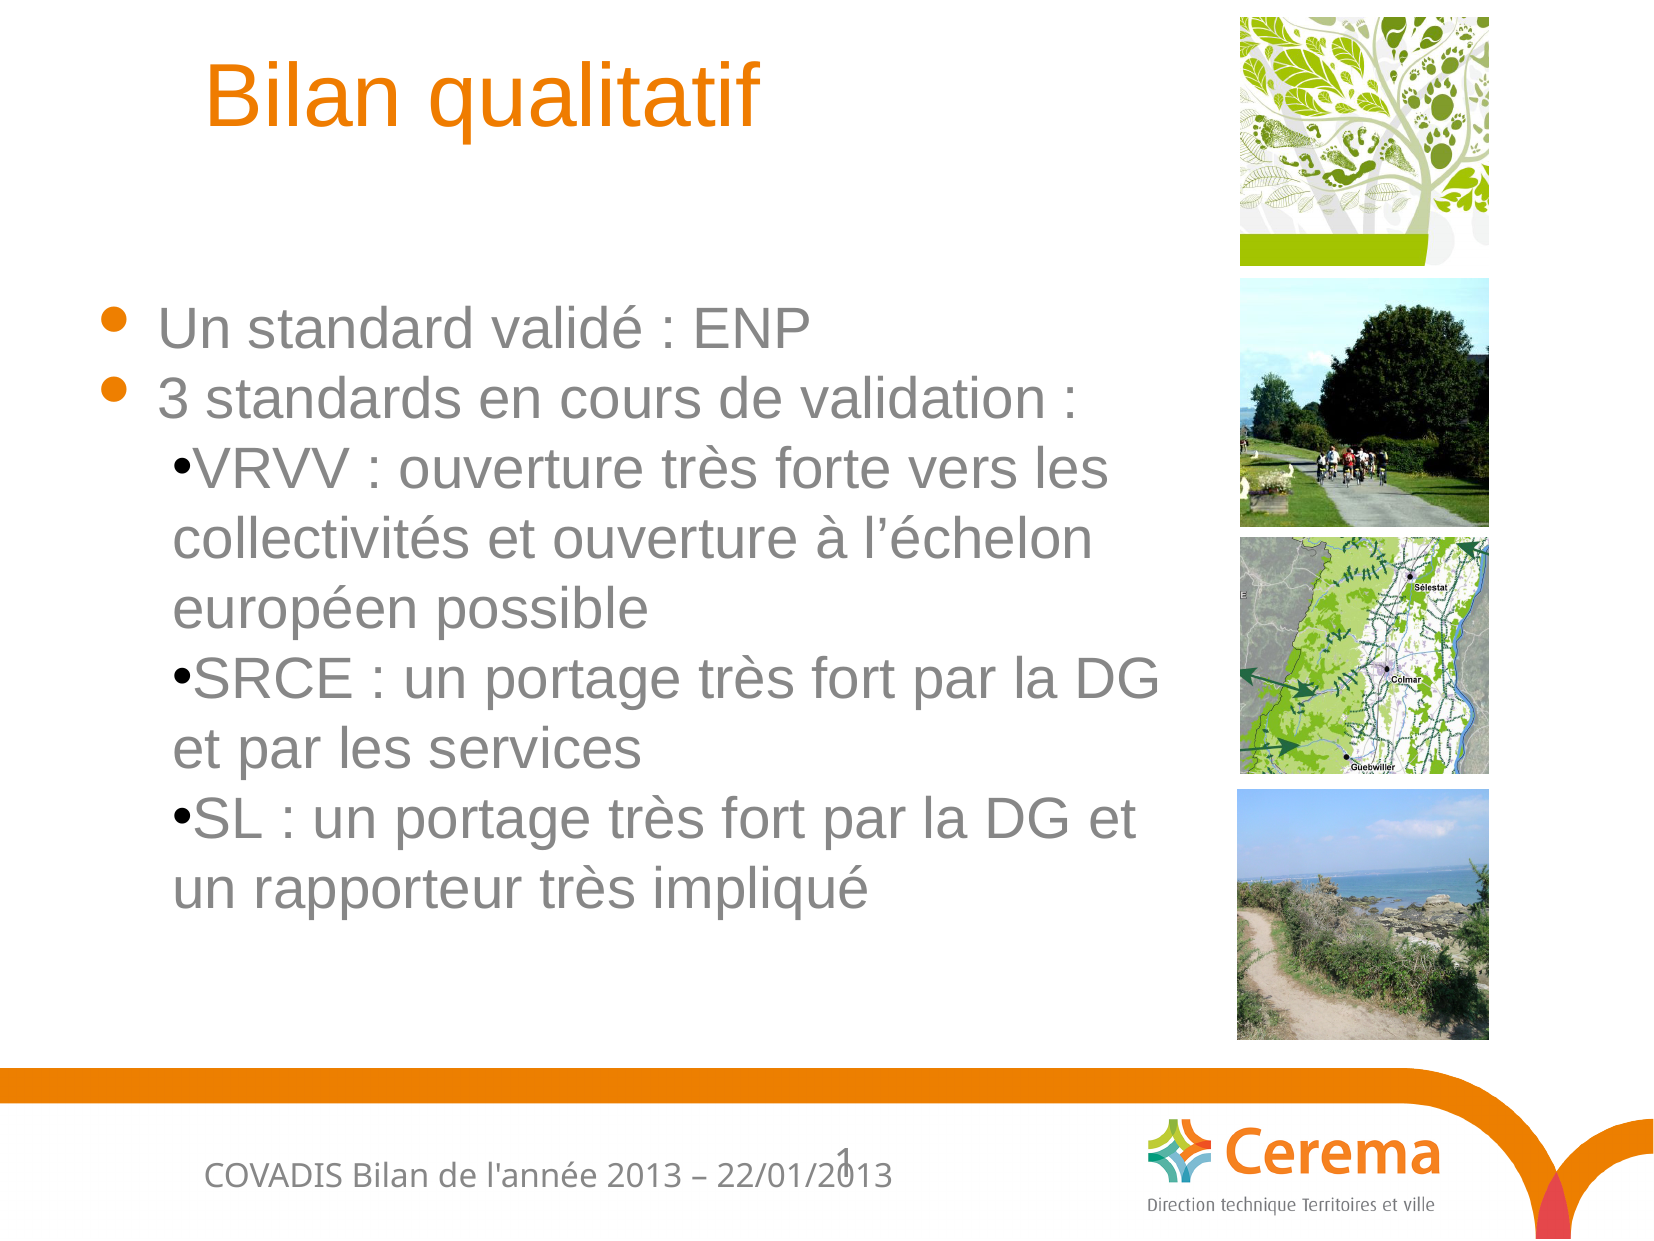

Bilan qualitatif
 Un standard validé : ENP
 3 standards en cours de validation :
VRVV : ouverture très forte vers les collectivités et ouverture à l’échelon européen possible
SRCE : un portage très fort par la DG et par les services
SL : un portage très fort par la DG et un rapporteur très impliqué
1
COVADIS Bilan de l'année 2013 – 22/01/2013